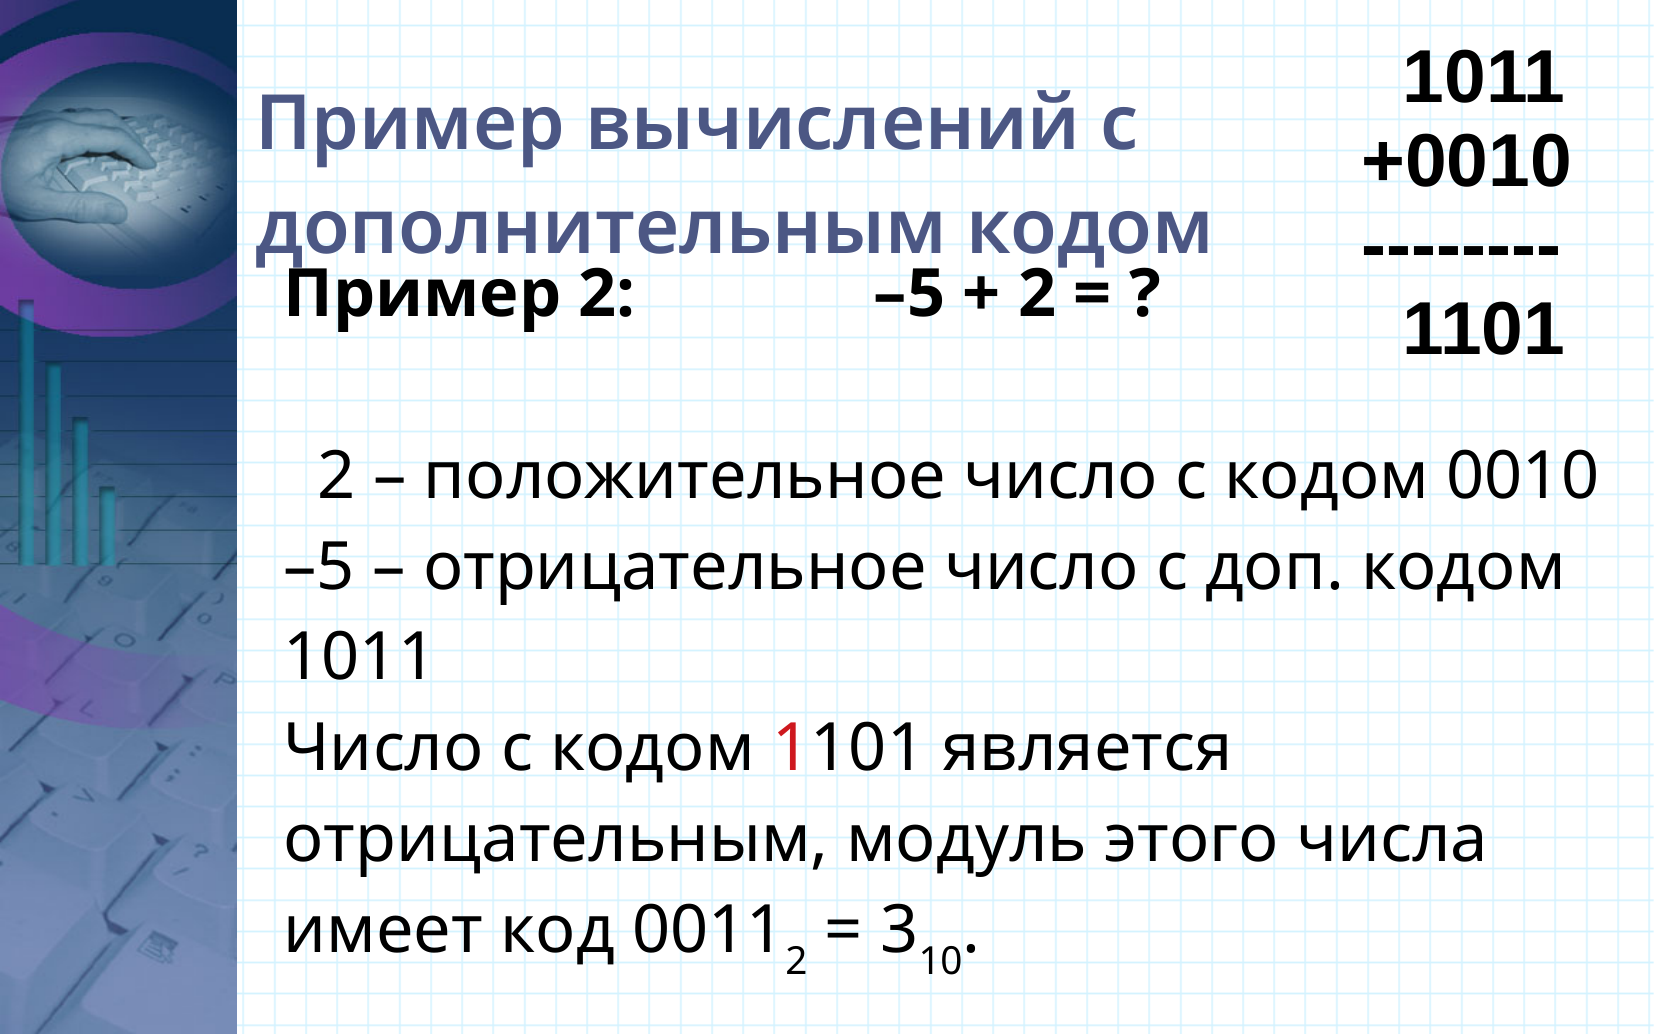

1011
+0010
--------
 1101
# Пример вычислений с дополнительным кодом
Пример 2: 			–5 + 2 = ?
 2 – положительное число с кодом 0010
–5 – отрицательное число с доп. кодом 1011
Число с кодом 1101 является отрицательным, модуль этого числа имеет код 00112 = 310.